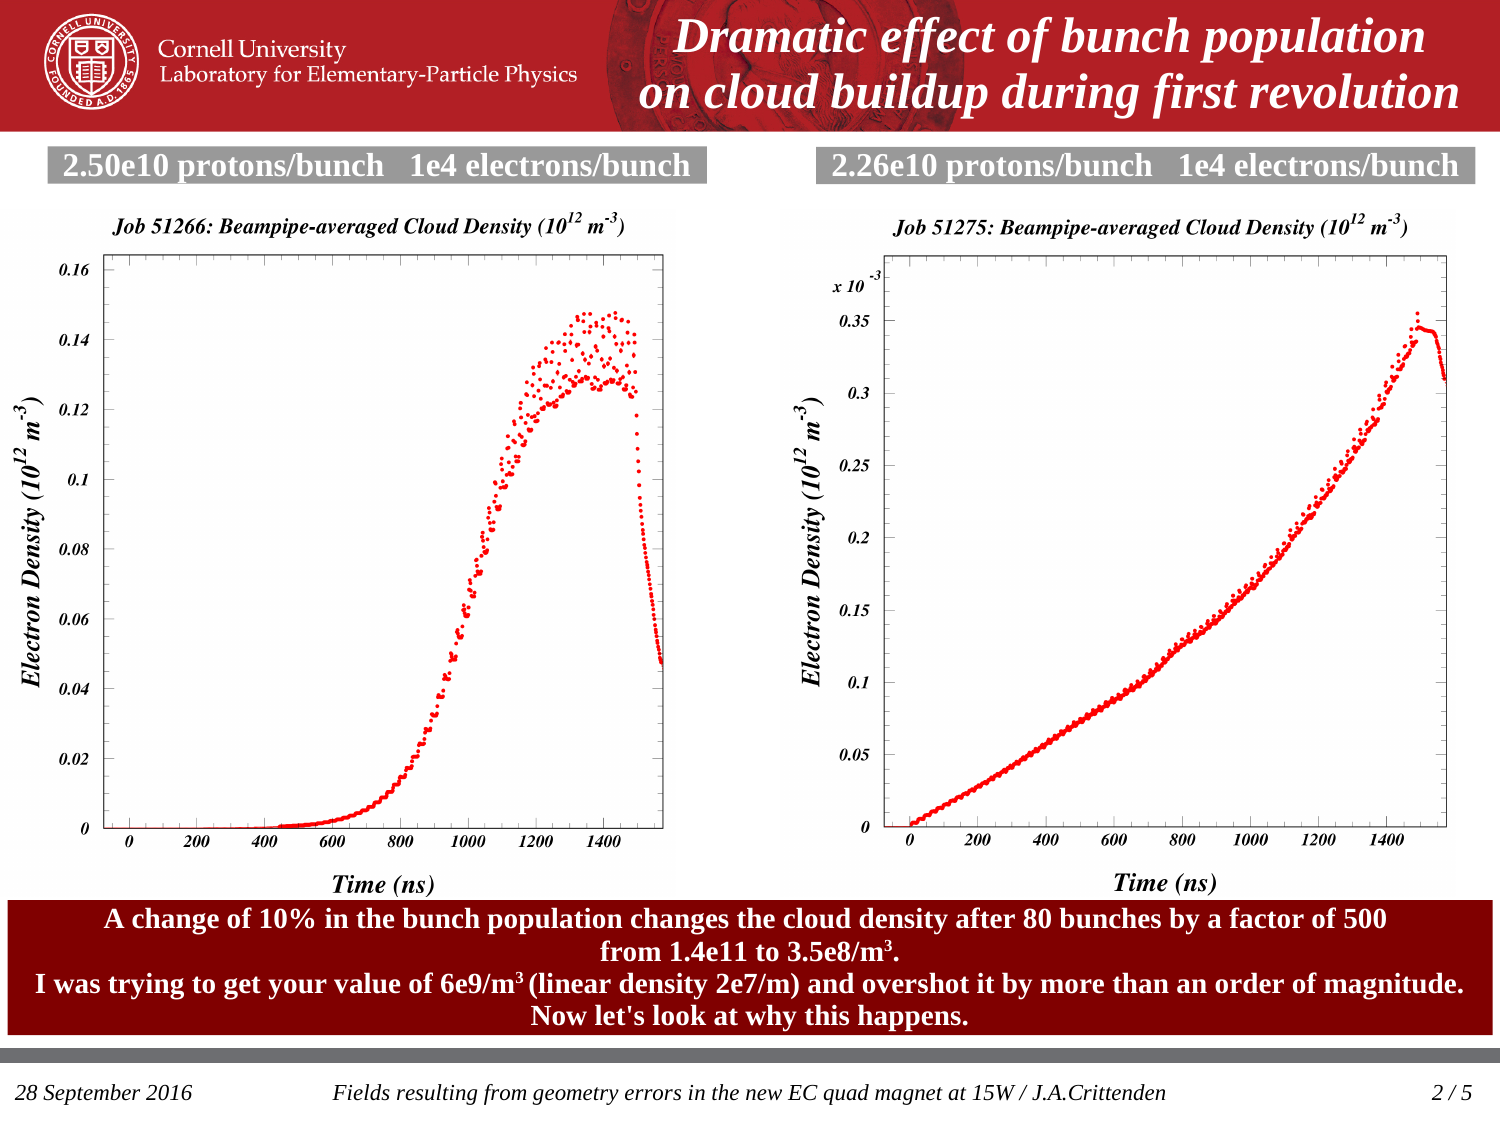

# Dramatic effect of bunch population on cloud buildup during first revolution
2.50e10 protons/bunch 1e4 electrons/bunch
2.26e10 protons/bunch 1e4 electrons/bunch
A change of 10% in the bunch population changes the cloud density after 80 bunches by a factor of 500
from 1.4e11 to 3.5e8/m3.
I was trying to get your value of 6e9/m3 (linear density 2e7/m) and overshot it by more than an order of magnitude.
Now let's look at why this happens.